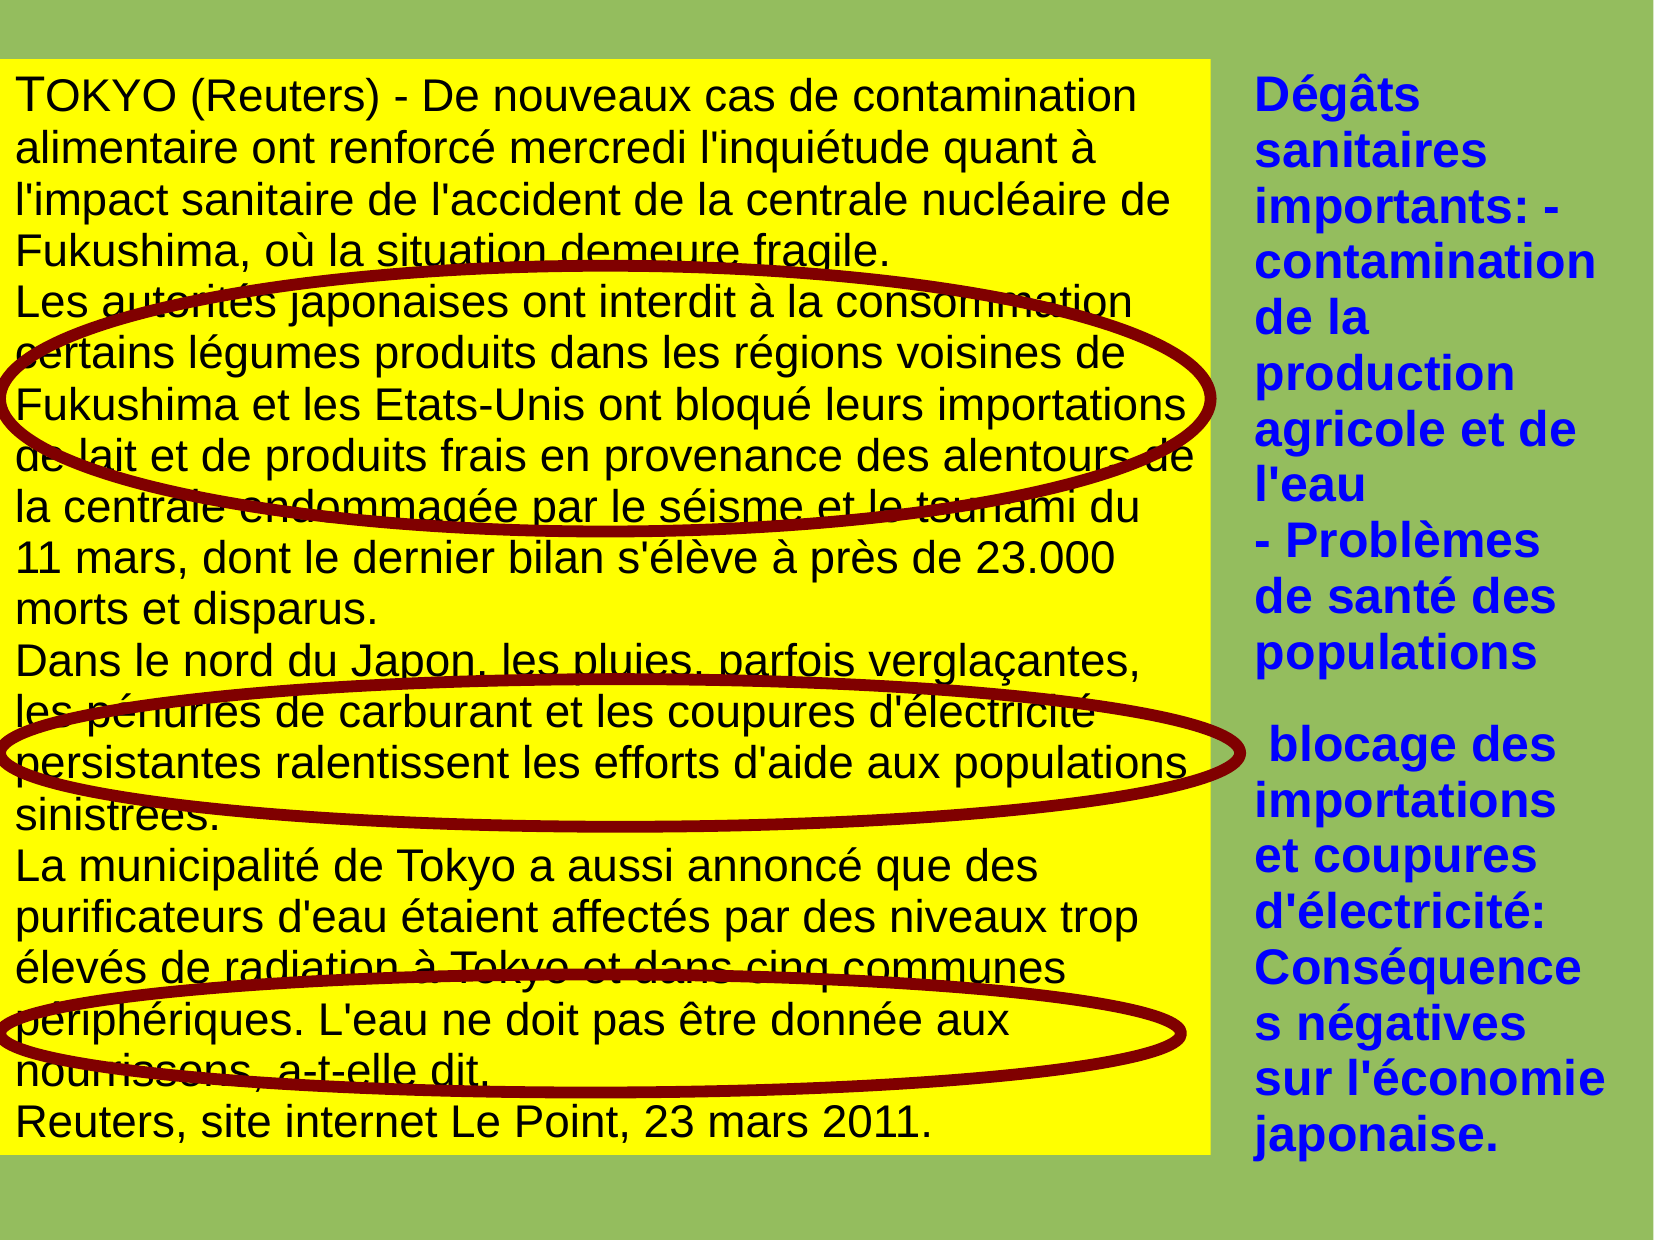

TOKYO (Reuters) - De nouveaux cas de contamination alimentaire ont renforcé mercredi l'inquiétude quant à l'impact sanitaire de l'accident de la centrale nucléaire de Fukushima, où la situation demeure fragile.
Les autorités japonaises ont interdit à la consommation certains légumes produits dans les régions voisines de Fukushima et les Etats-Unis ont bloqué leurs importations de lait et de produits frais en provenance des alentours de la centrale endommagée par le séisme et le tsunami du 11 mars, dont le dernier bilan s'élève à près de 23.000 morts et disparus.
Dans le nord du Japon, les pluies, parfois verglaçantes, les pénuries de carburant et les coupures d'électricité persistantes ralentissent les efforts d'aide aux populations sinistrées.
La municipalité de Tokyo a aussi annoncé que des purificateurs d'eau étaient affectés par des niveaux trop élevés de radiation à Tokyo et dans cinq communes périphériques. L'eau ne doit pas être donnée aux nourrissons, a-t-elle dit.
Reuters, site internet Le Point, 23 mars 2011.
Dégâts sanitaires importants: - contamination de la production agricole et de l'eau
- Problèmes de santé des populations
 blocage des importations et coupures d'électricité:
Conséquences négatives sur l'économie japonaise.